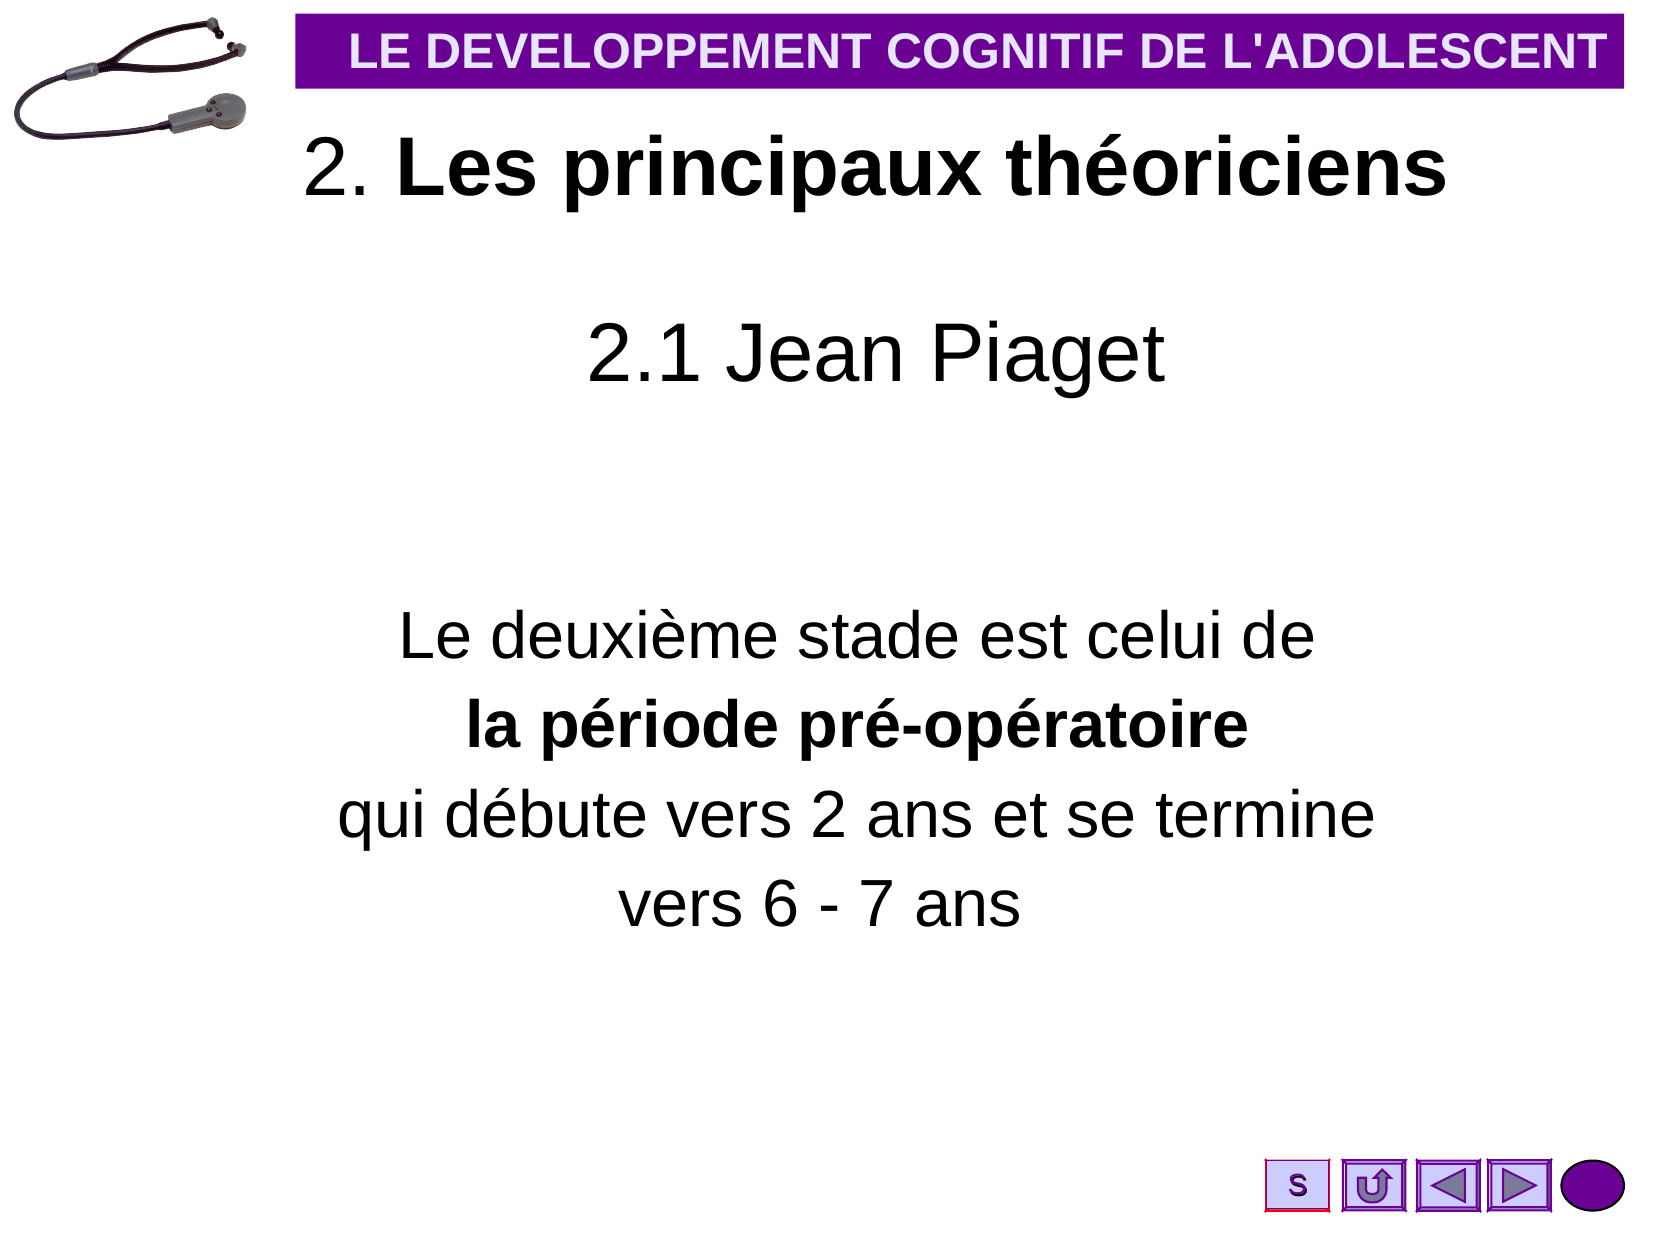

LE DEVELOPPEMENT COGNITIF DE L'ADOLESCENT
2. Les principaux théoriciens
2.1 Jean Piaget
# Le deuxième stade est celui de
la période pré-opératoire
qui débute vers 2 ans et se termine
vers 6 - 7 ans